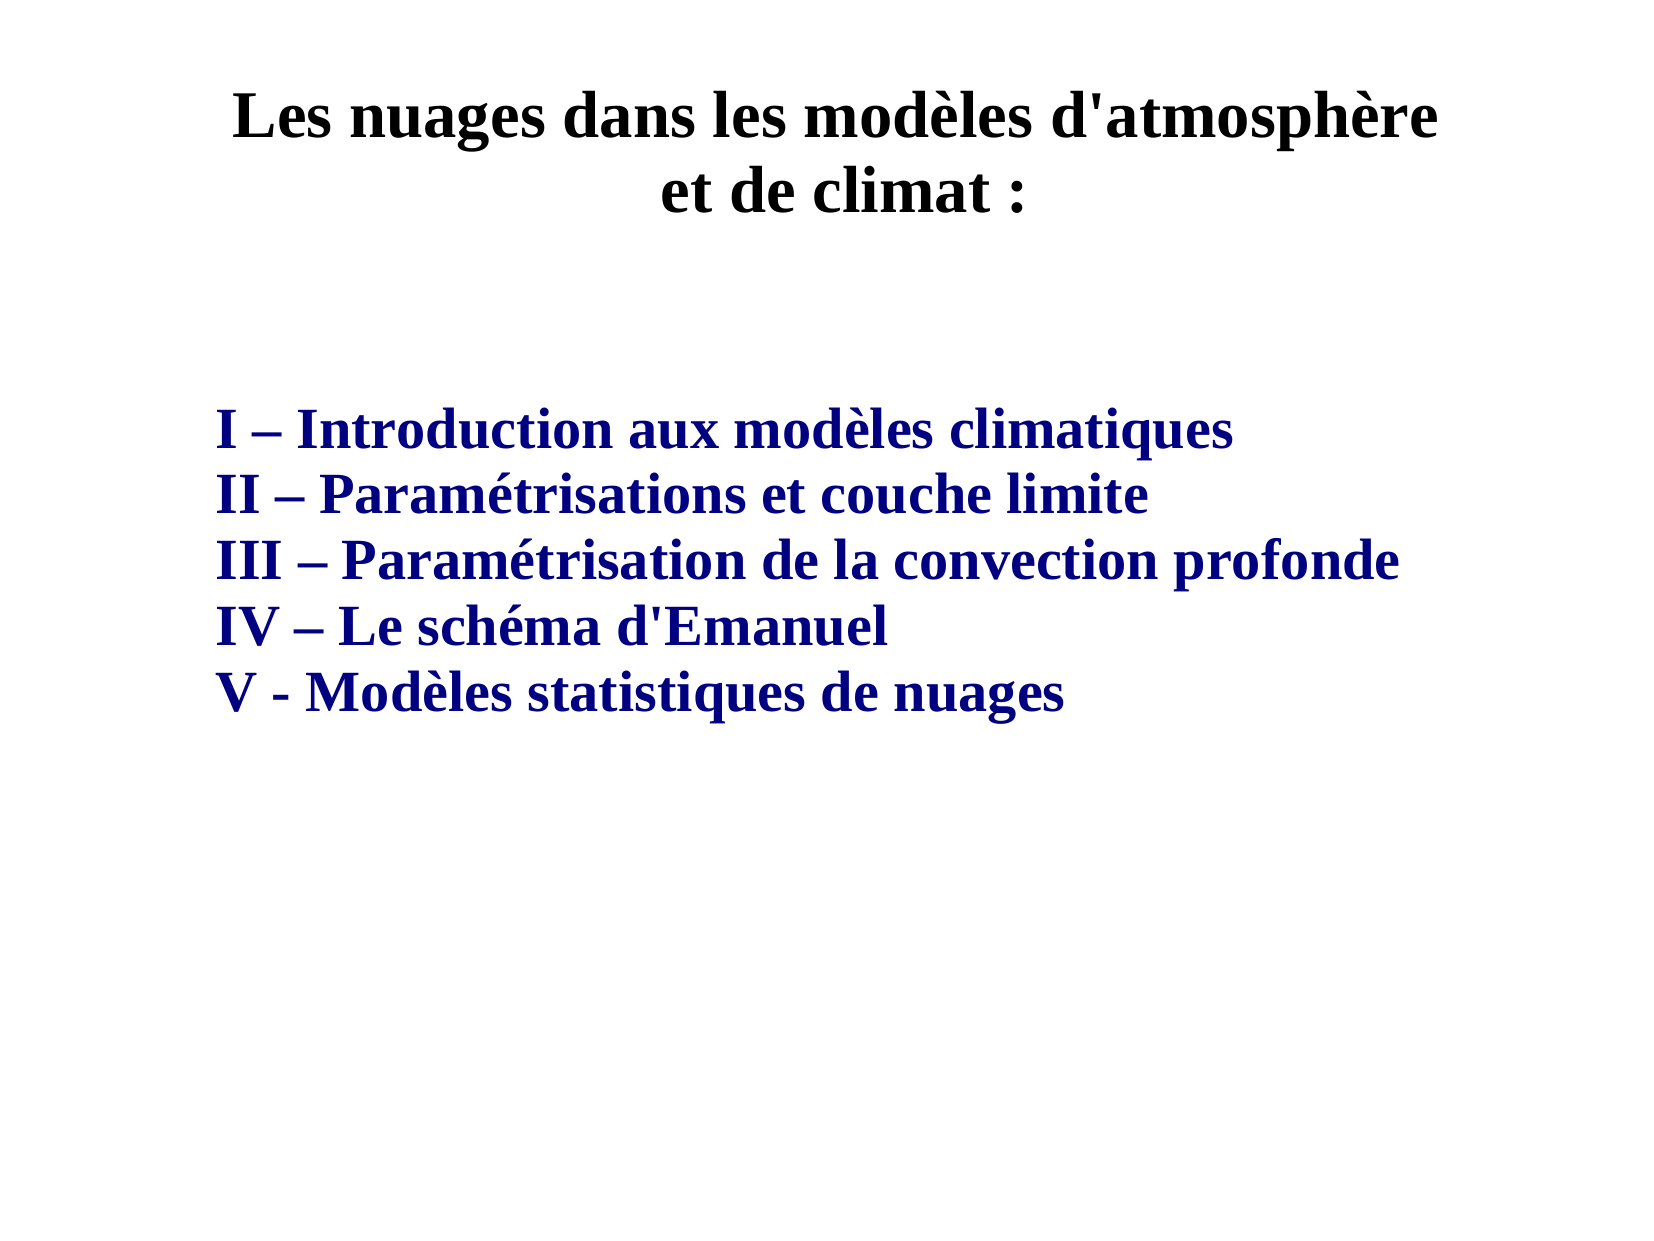

Les nuages dans les modèles d'atmosphère
 et de climat :
I – Introduction aux modèles climatiques
II – Paramétrisations et couche limite
III – Paramétrisation de la convection profonde
IV – Le schéma d'Emanuel
V - Modèles statistiques de nuages